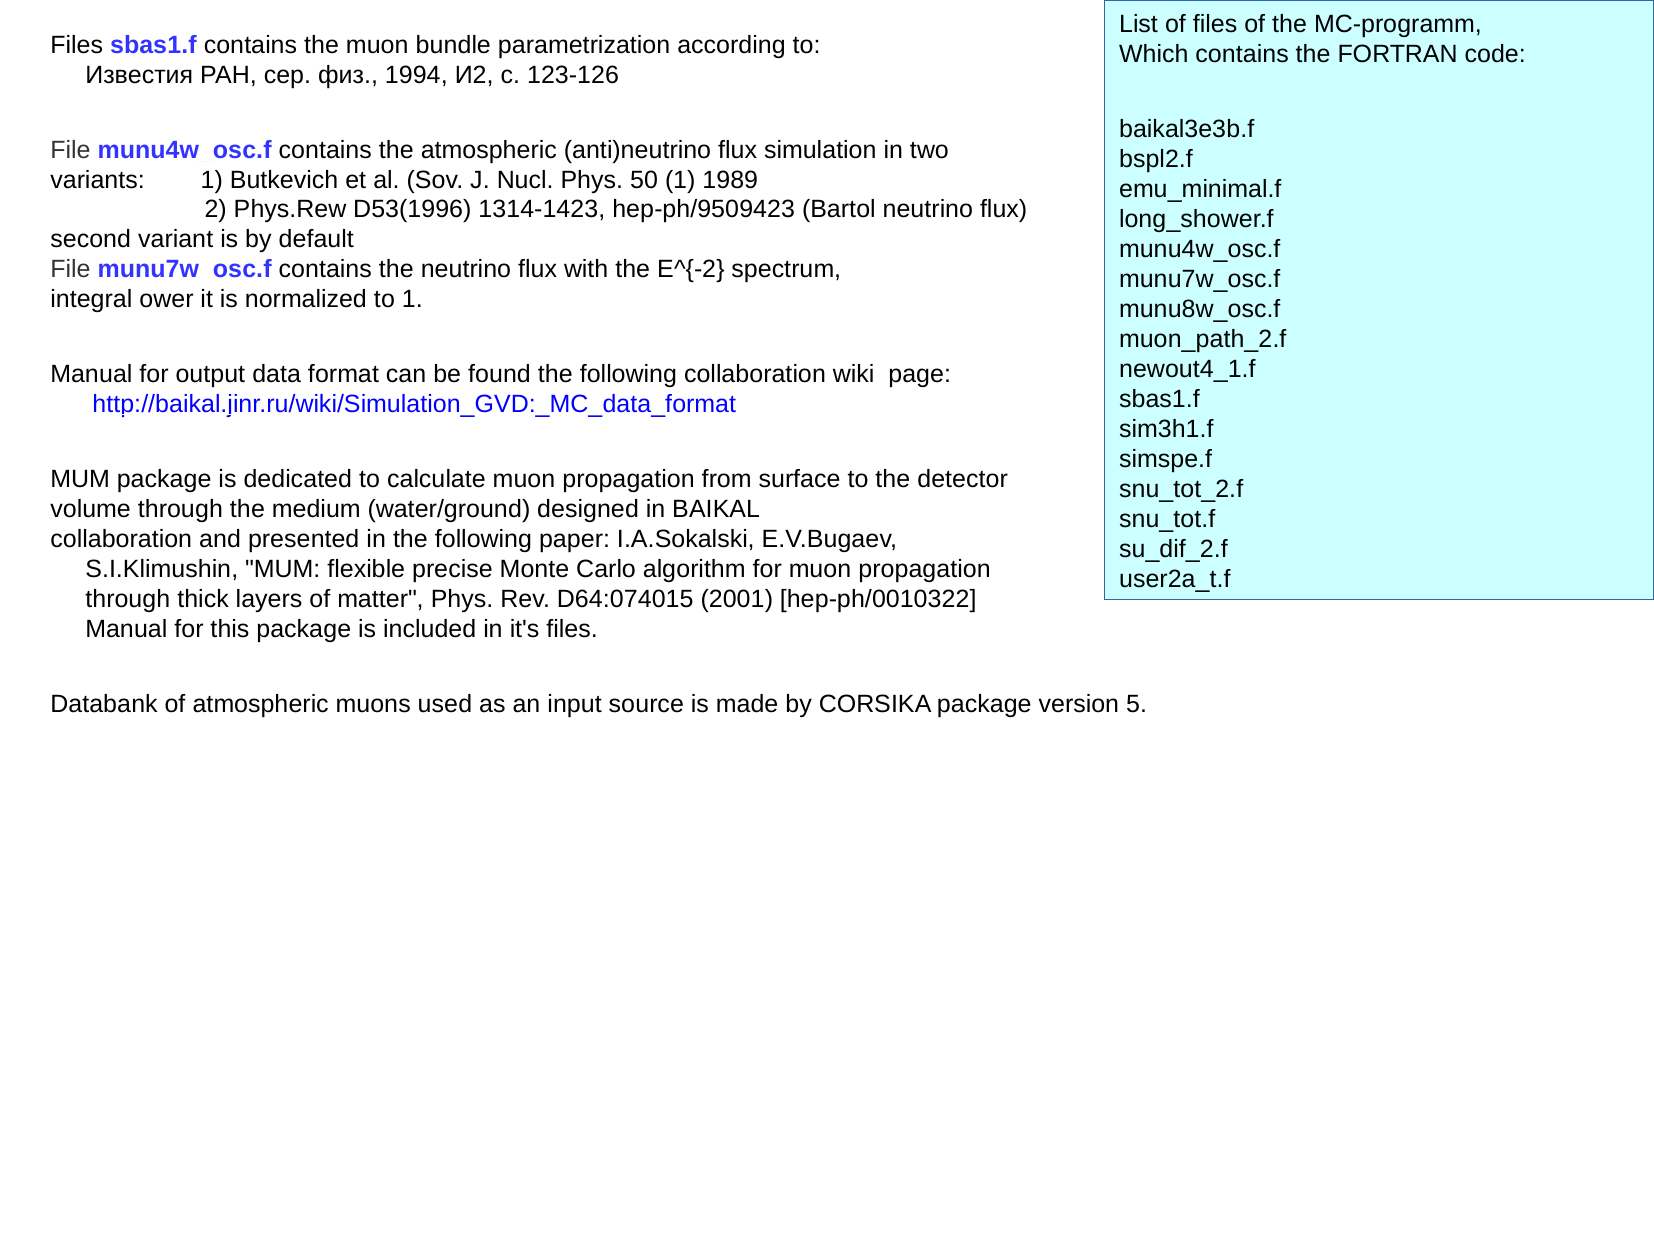

List of files of the MC-programm,
Which contains the FORTRAN code:
baikal3e3b.f
bspl2.f
emu_minimal.f
long_shower.f
munu4w_osc.f
munu7w_osc.f
munu8w_osc.f
muon_path_2.f
newout4_1.f
sbas1.f
sim3h1.f
simspe.f
snu_tot_2.f
snu_tot.f
su_dif_2.f
user2a_t.f
Files sbas1.f contains the muon bundle parametrization according to:
 Известия РАН, сер. физ., 1994, И2, с. 123-126
File munu4w_osc.f contains the atmospheric (anti)neutrino flux simulation in two
variants: 1) Butkevich et al. (Sov. J. Nucl. Phys. 50 (1) 1989
 2) Phys.Rew D53(1996) 1314-1423, hep-ph/9509423 (Bartol neutrino flux)
second variant is by default
File munu7w_osc.f contains the neutrino flux with the E^{-2} spectrum,
integral ower it is normalized to 1.
Manual for output data format can be found the following collaboration wiki page:
 http://baikal.jinr.ru/wiki/Simulation_GVD:_MC_data_format
MUM package is dedicated to calculate muon propagation from surface to the detector
volume through the medium (water/ground) designed in BAIKAL
collaboration and presented in the following paper: I.A.Sokalski, E.V.Bugaev,
 S.I.Klimushin, "MUM: flexible precise Monte Carlo algorithm for muon propagation
 through thick layers of matter", Phys. Rev. D64:074015 (2001) [hep-ph/0010322]
 Manual for this package is included in it's files.
Databank of atmospheric muons used as an input source is made by CORSIKA package version 5.